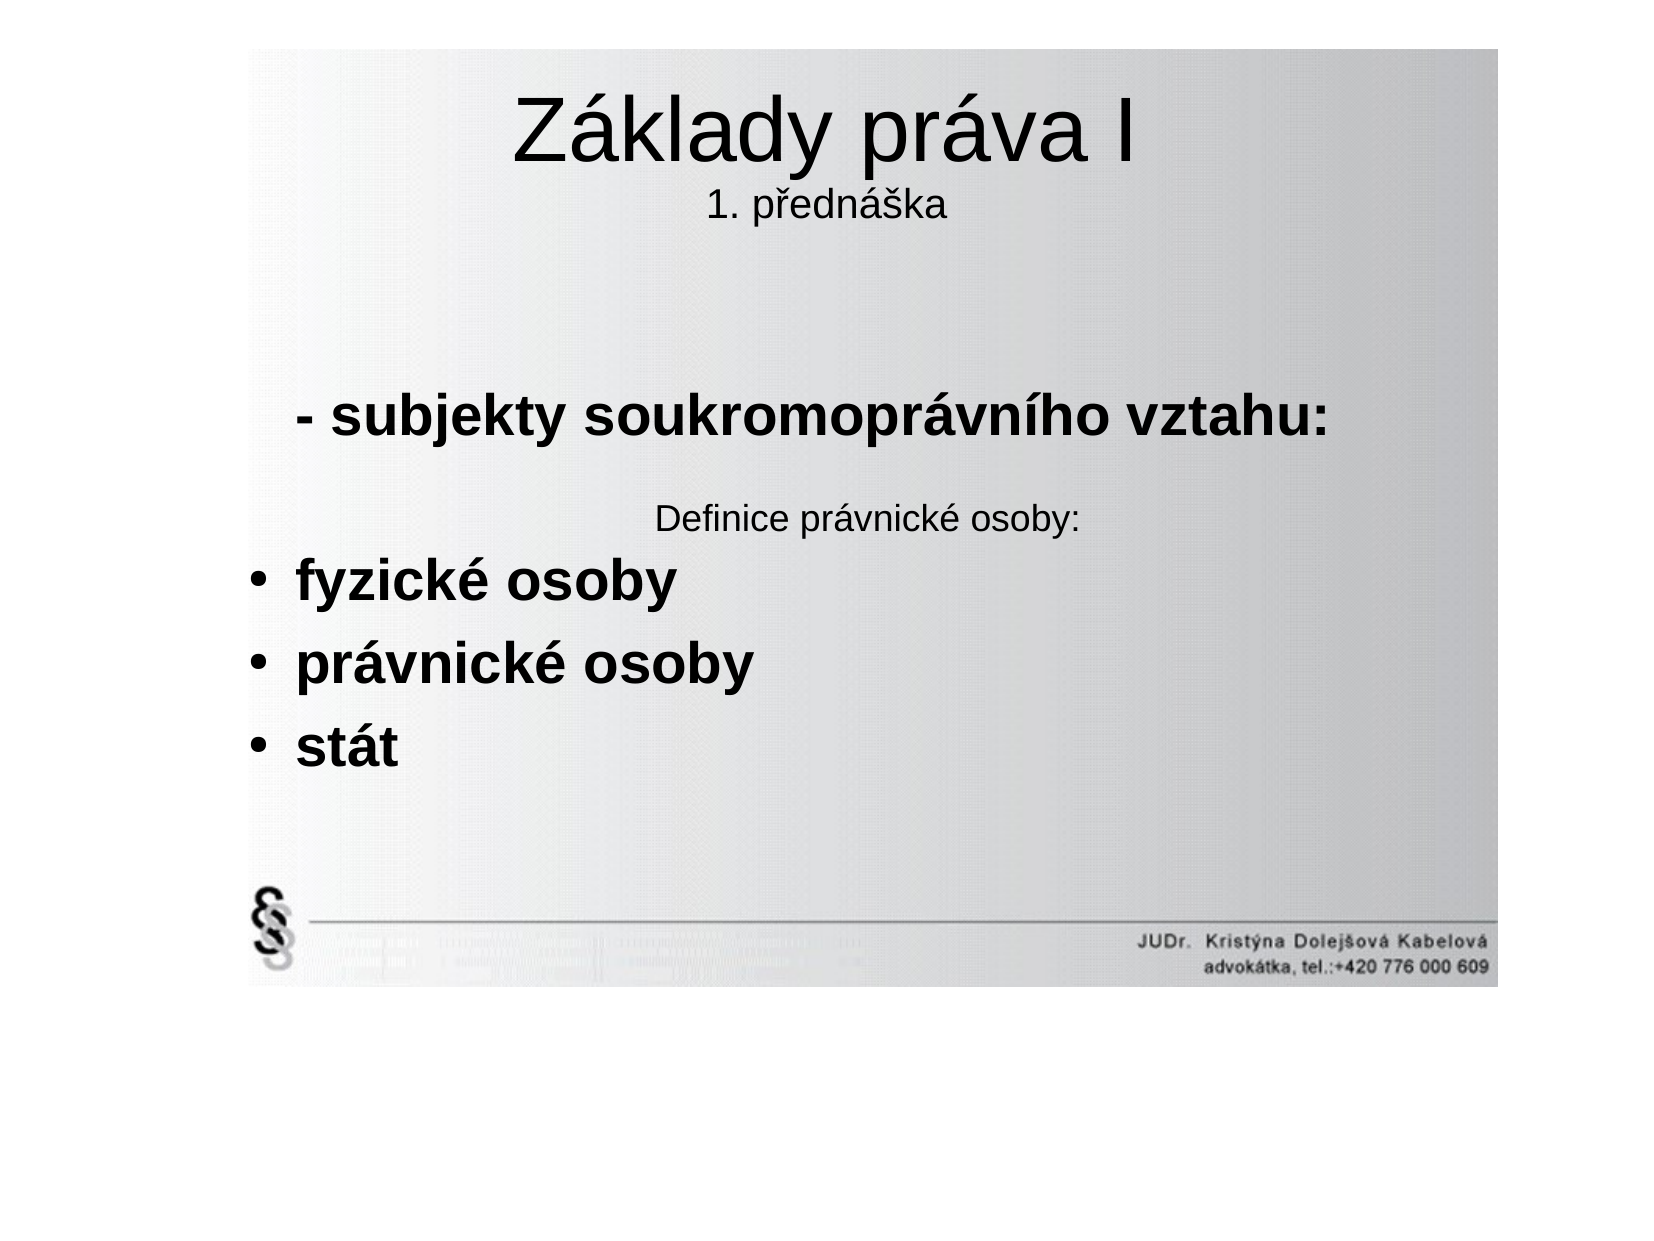

# Základy práva I 1. přednáška
- subjekty soukromoprávního vztahu:
fyzické osoby
právnické osoby
stát